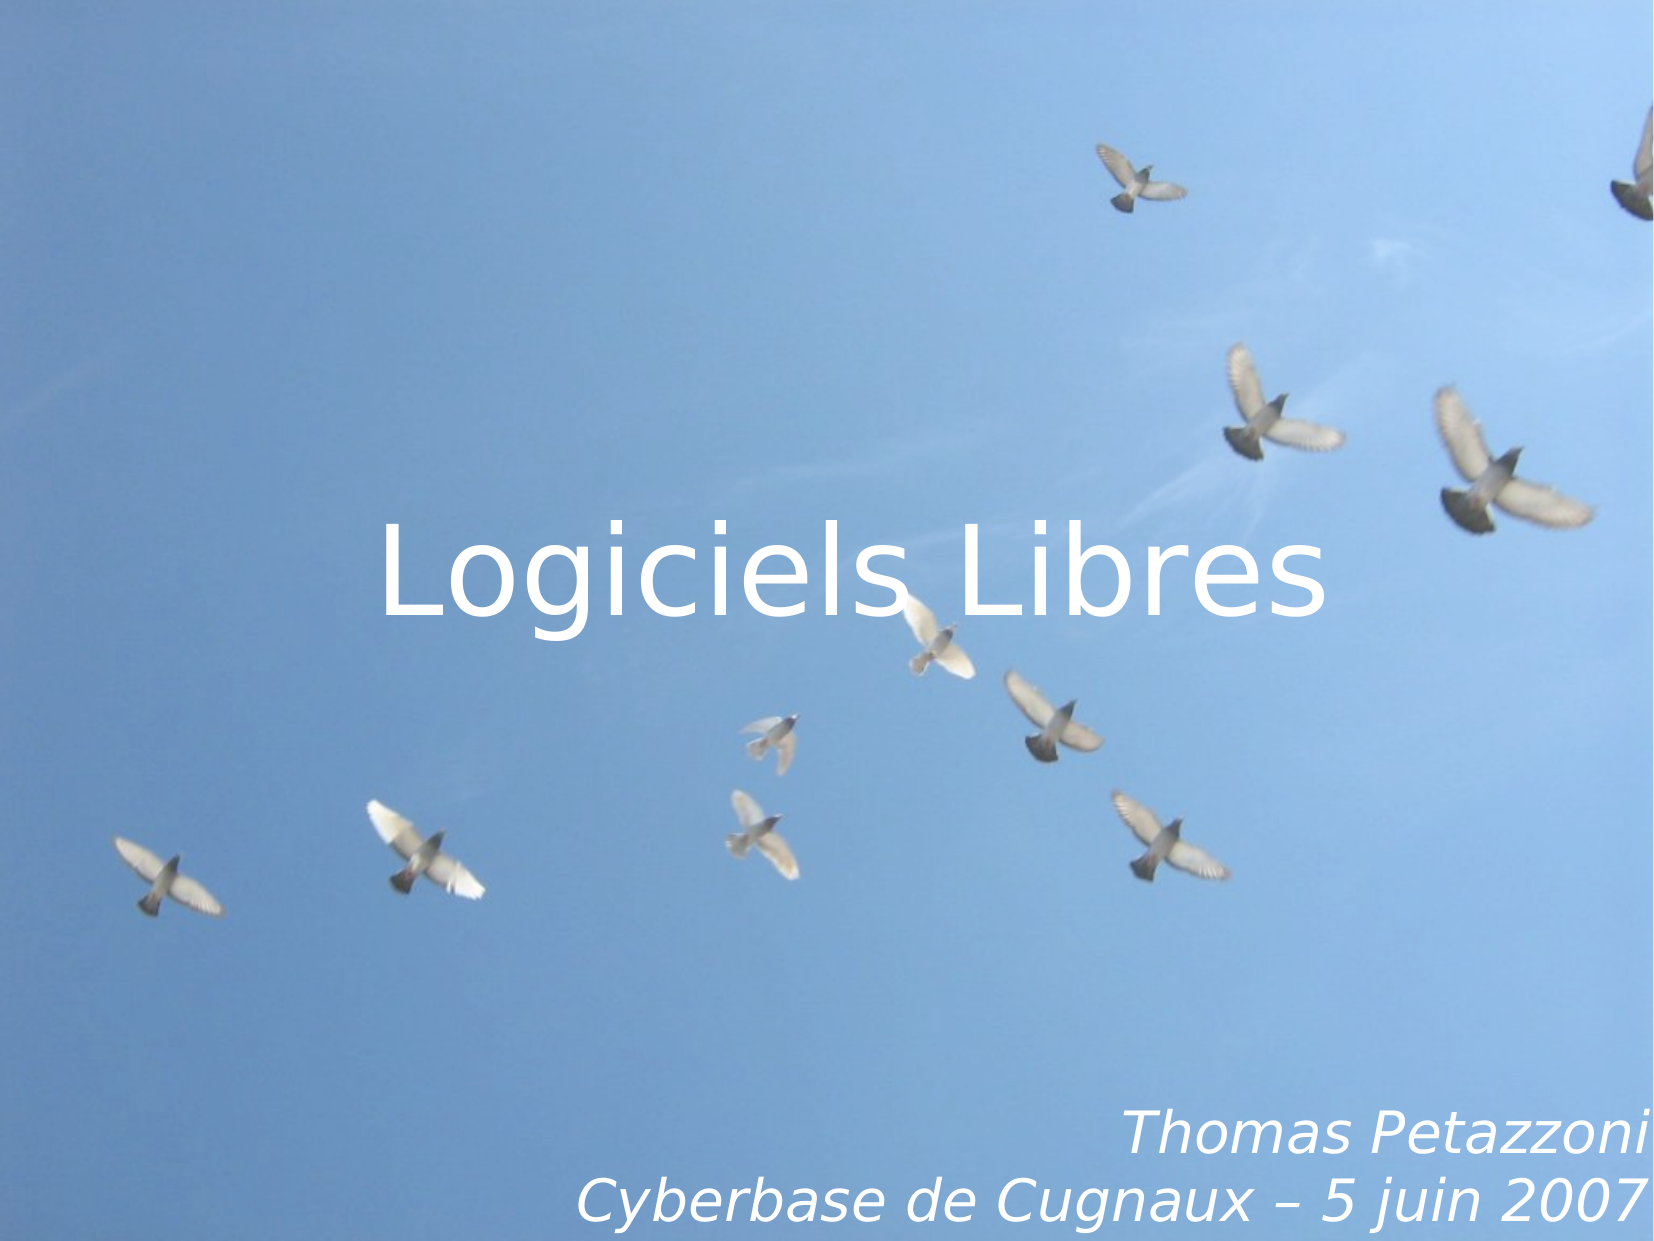

# Logiciels Libres
Thomas Petazzoni
Cyberbase de Cugnaux – 5 juin 2007